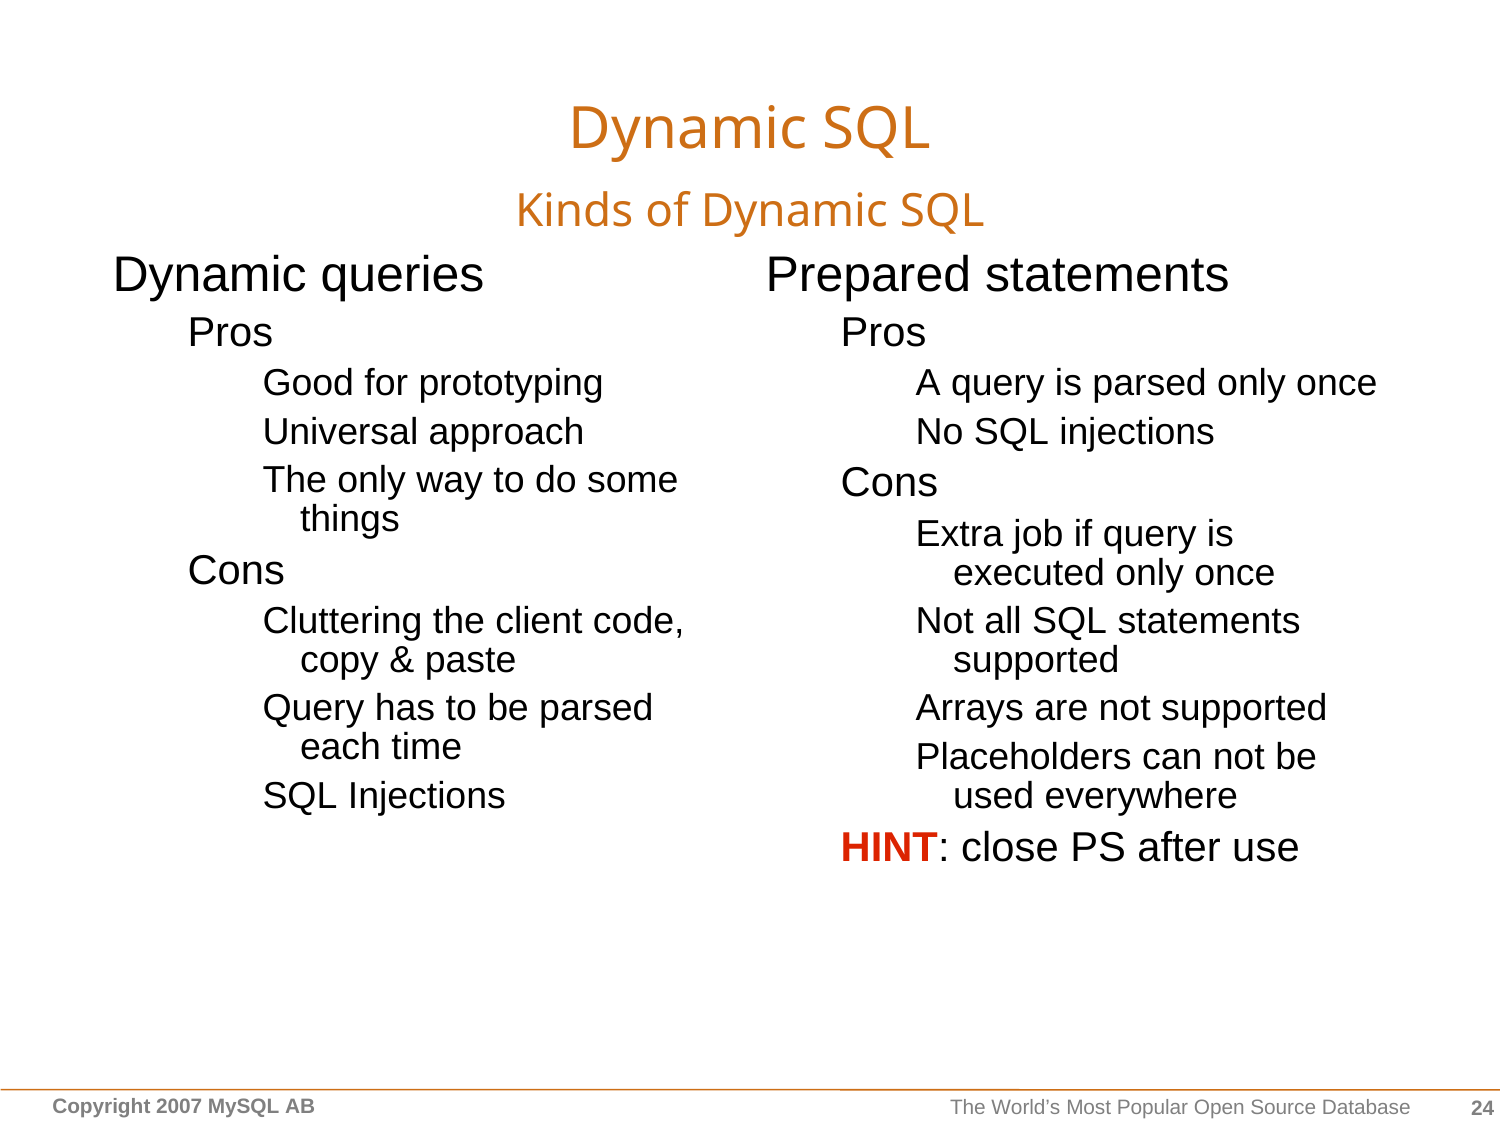

# Dynamic SQL Kinds of Dynamic SQL
Dynamic queries
Pros
Good for prototyping
Universal approach
The only way to do some things
Cons
Cluttering the client code, copy & paste
Query has to be parsed each time
SQL Injections
Prepared statements
Pros
A query is parsed only once
No SQL injections
Cons
Extra job if query is executed only once
Not all SQL statements supported
Arrays are not supported
Placeholders can not be used everywhere
HINT: close PS after use